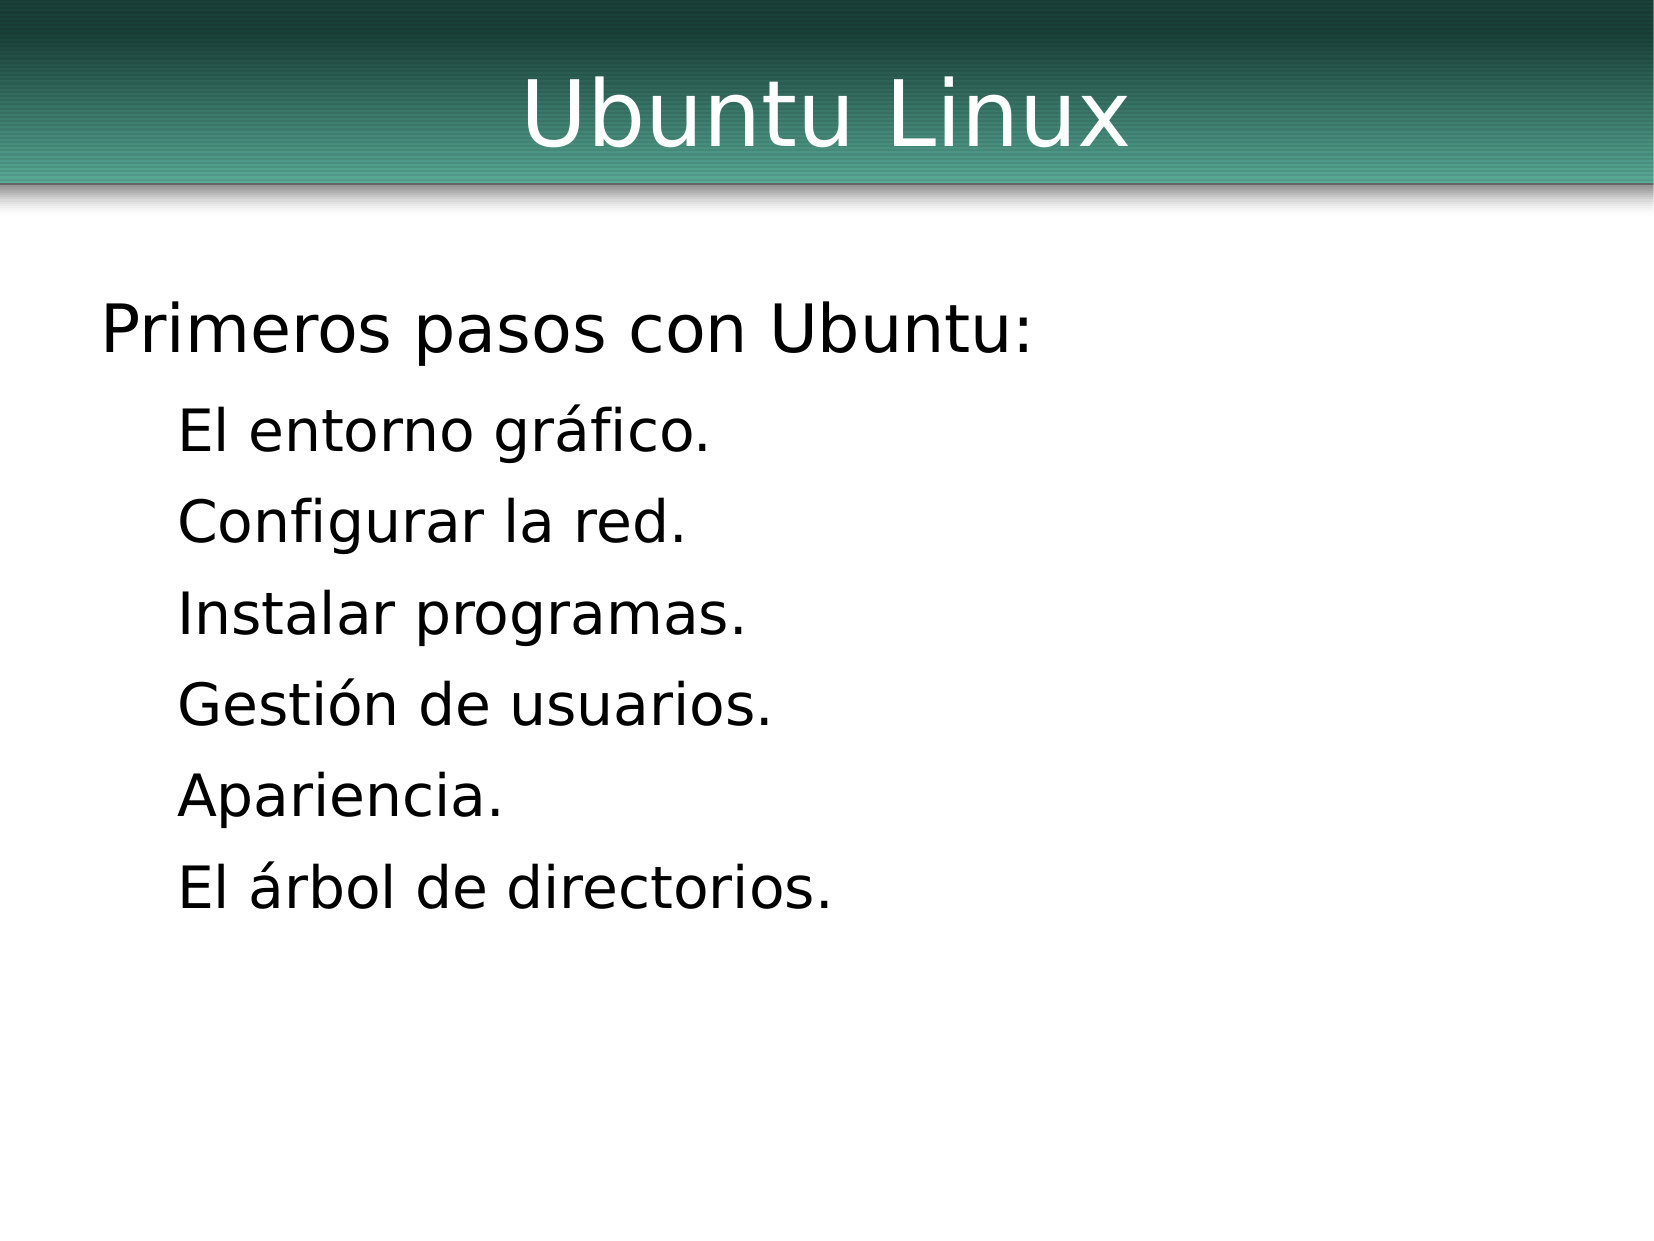

# Ubuntu Linux
Primeros pasos con Ubuntu:
El entorno gráfico.
Configurar la red.
Instalar programas.
Gestión de usuarios.
Apariencia.
El árbol de directorios.